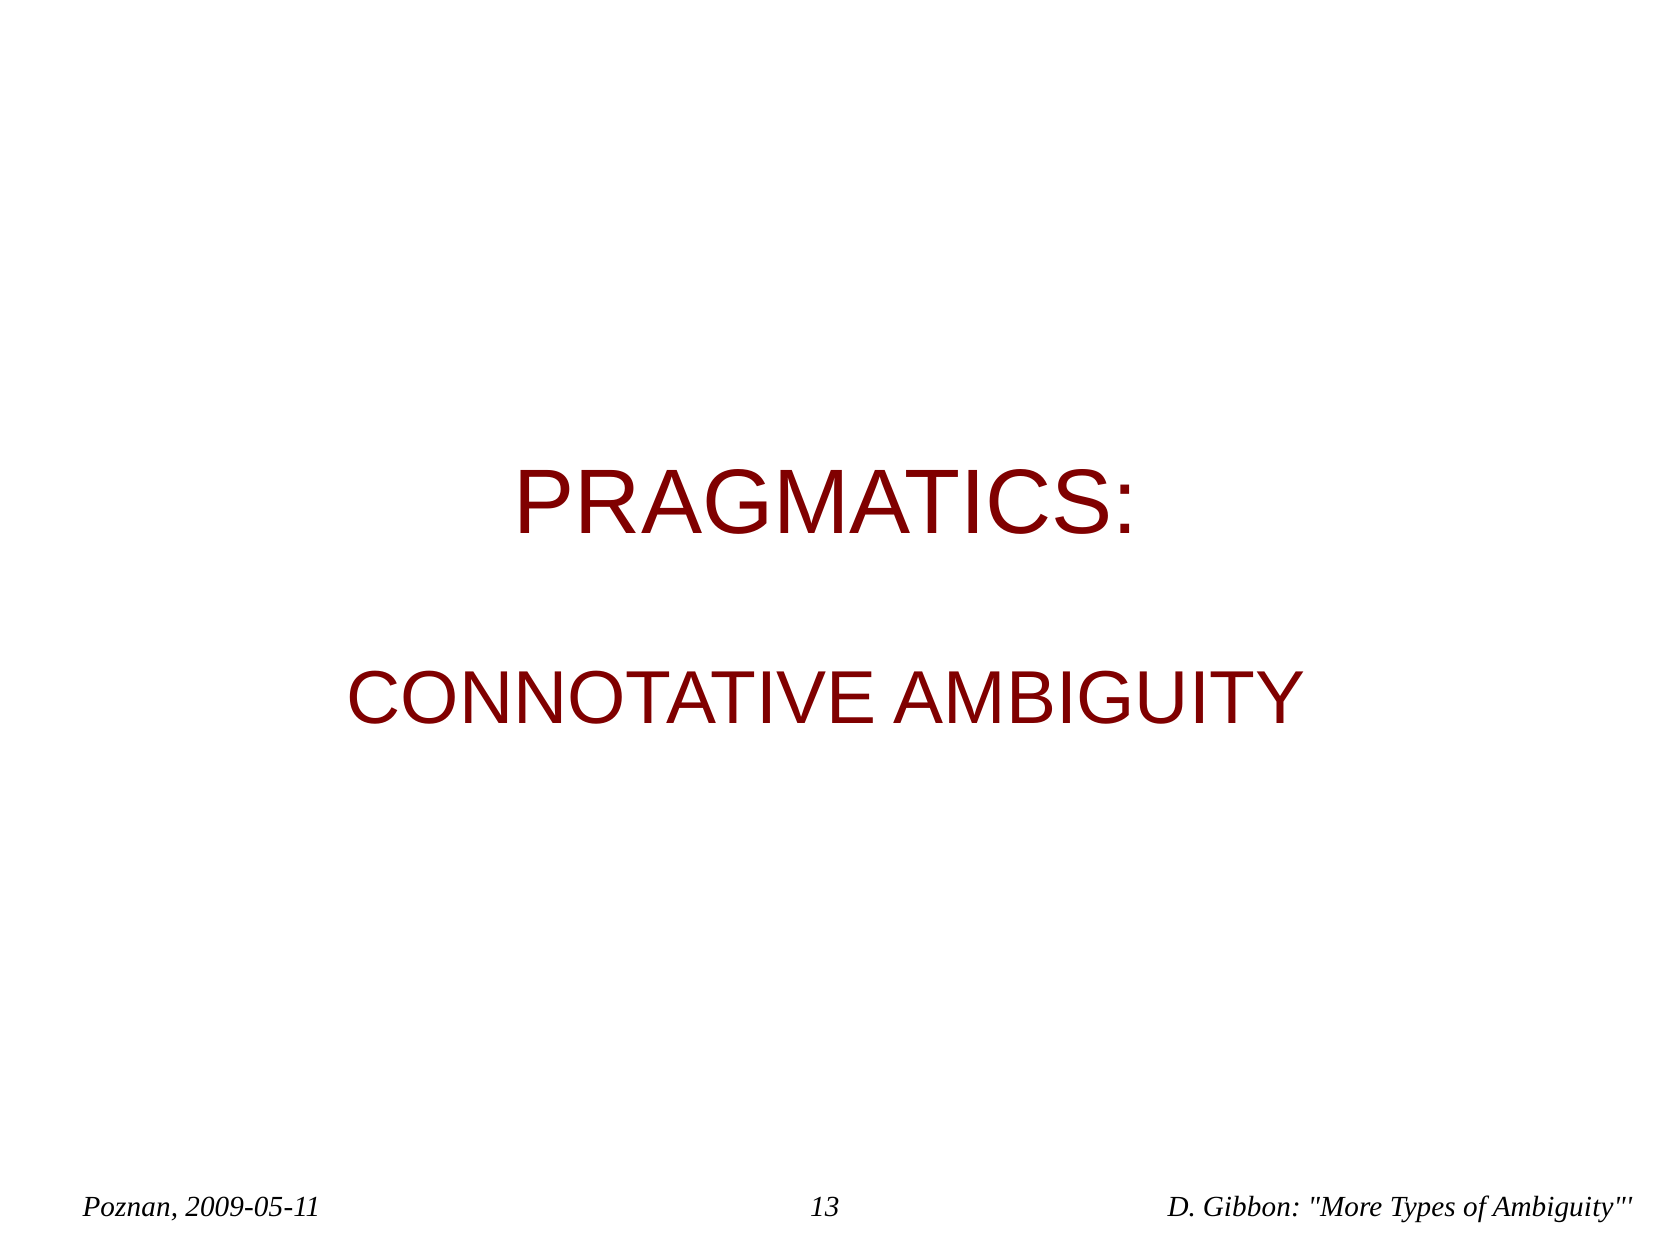

# PRAGMATICS: CONNOTATIVE AMBIGUITY
Poznan, 2009-05-11
13
D. Gibbon: "More Types of Ambiguity"'